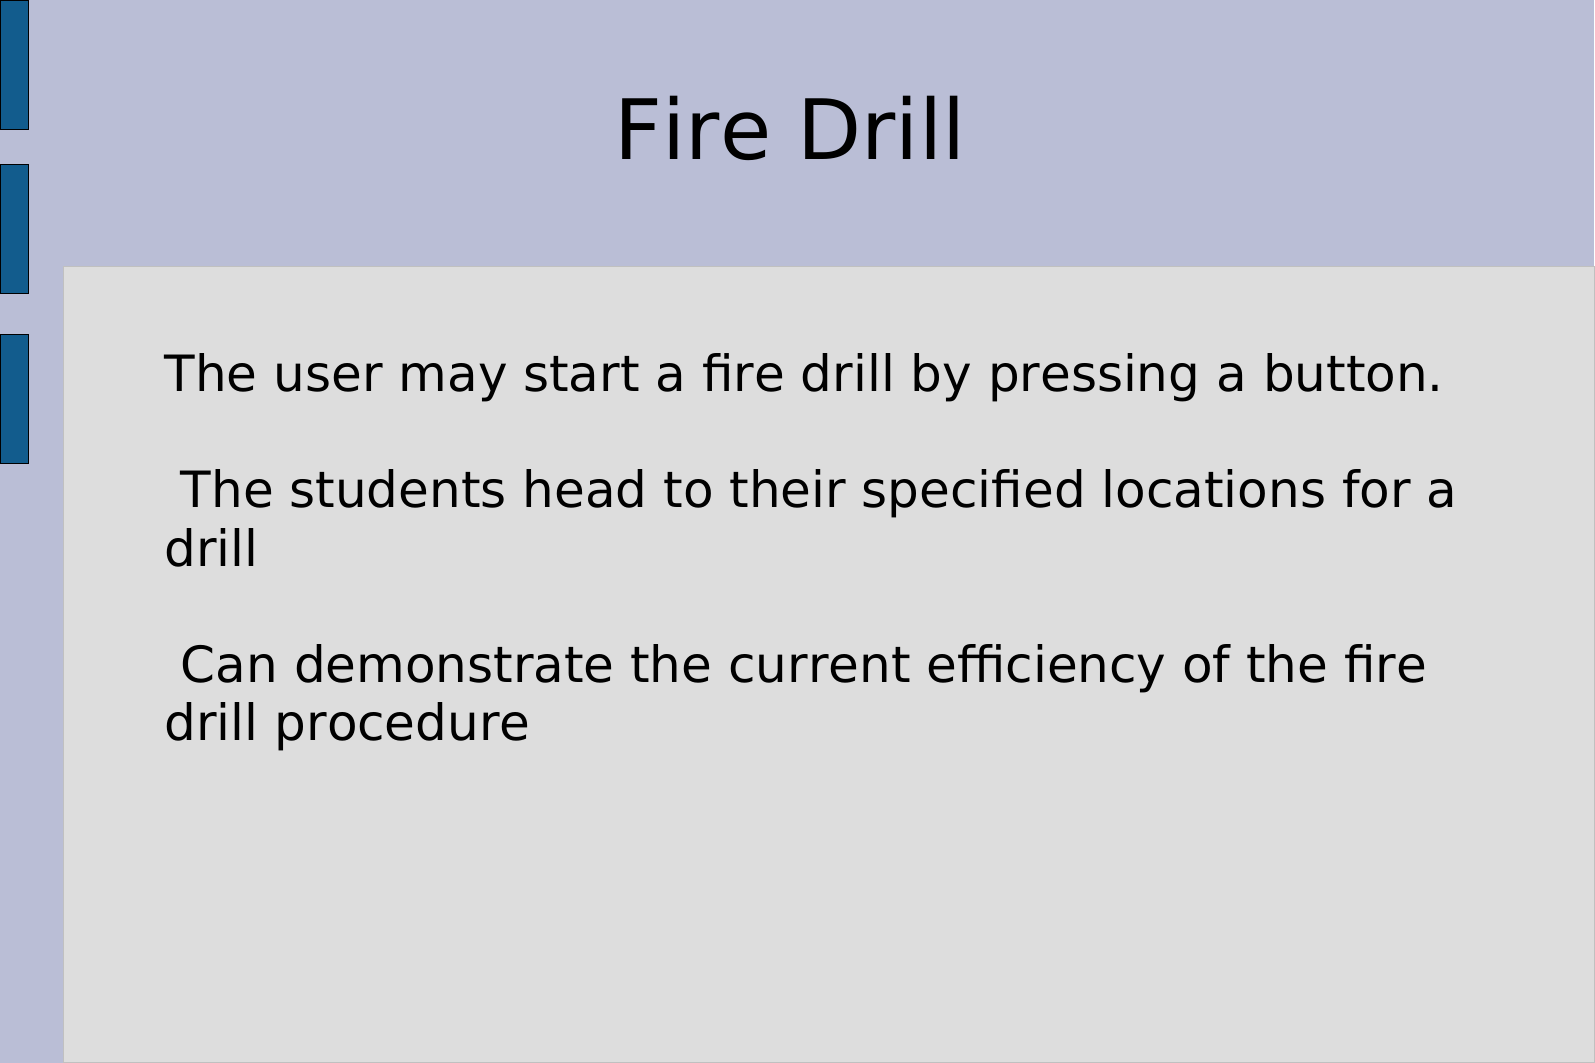

Fire Drill
The user may start a fire drill by pressing a button.
 The students head to their specified locations for a drill
 Can demonstrate the current efficiency of the fire drill procedure